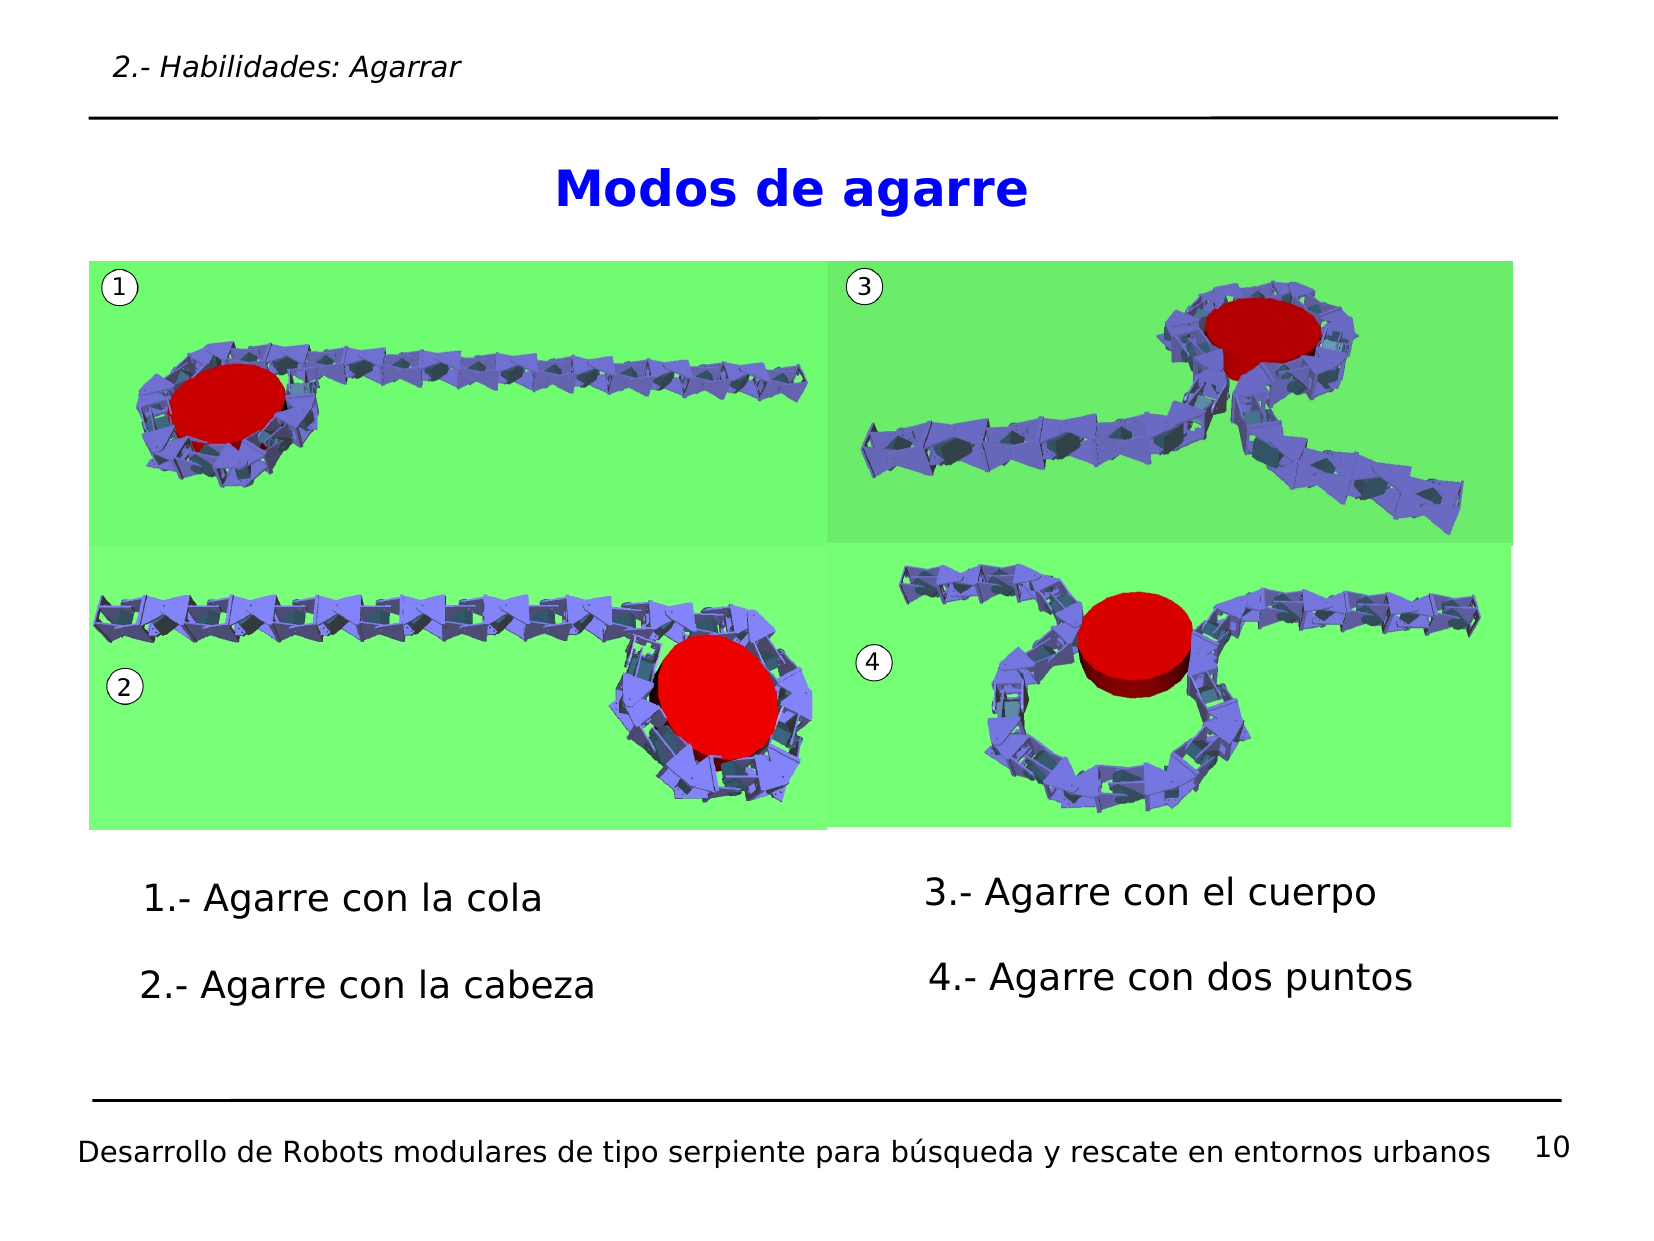

2.- Habilidades: Agarrar
Modos de agarre
 3.- Agarre con el cuerpo
 1.- Agarre con la cola
 4.- Agarre con dos puntos
 2.- Agarre con la cabeza
Desarrollo de Robots modulares de tipo serpiente para búsqueda y rescate en entornos urbanos
10